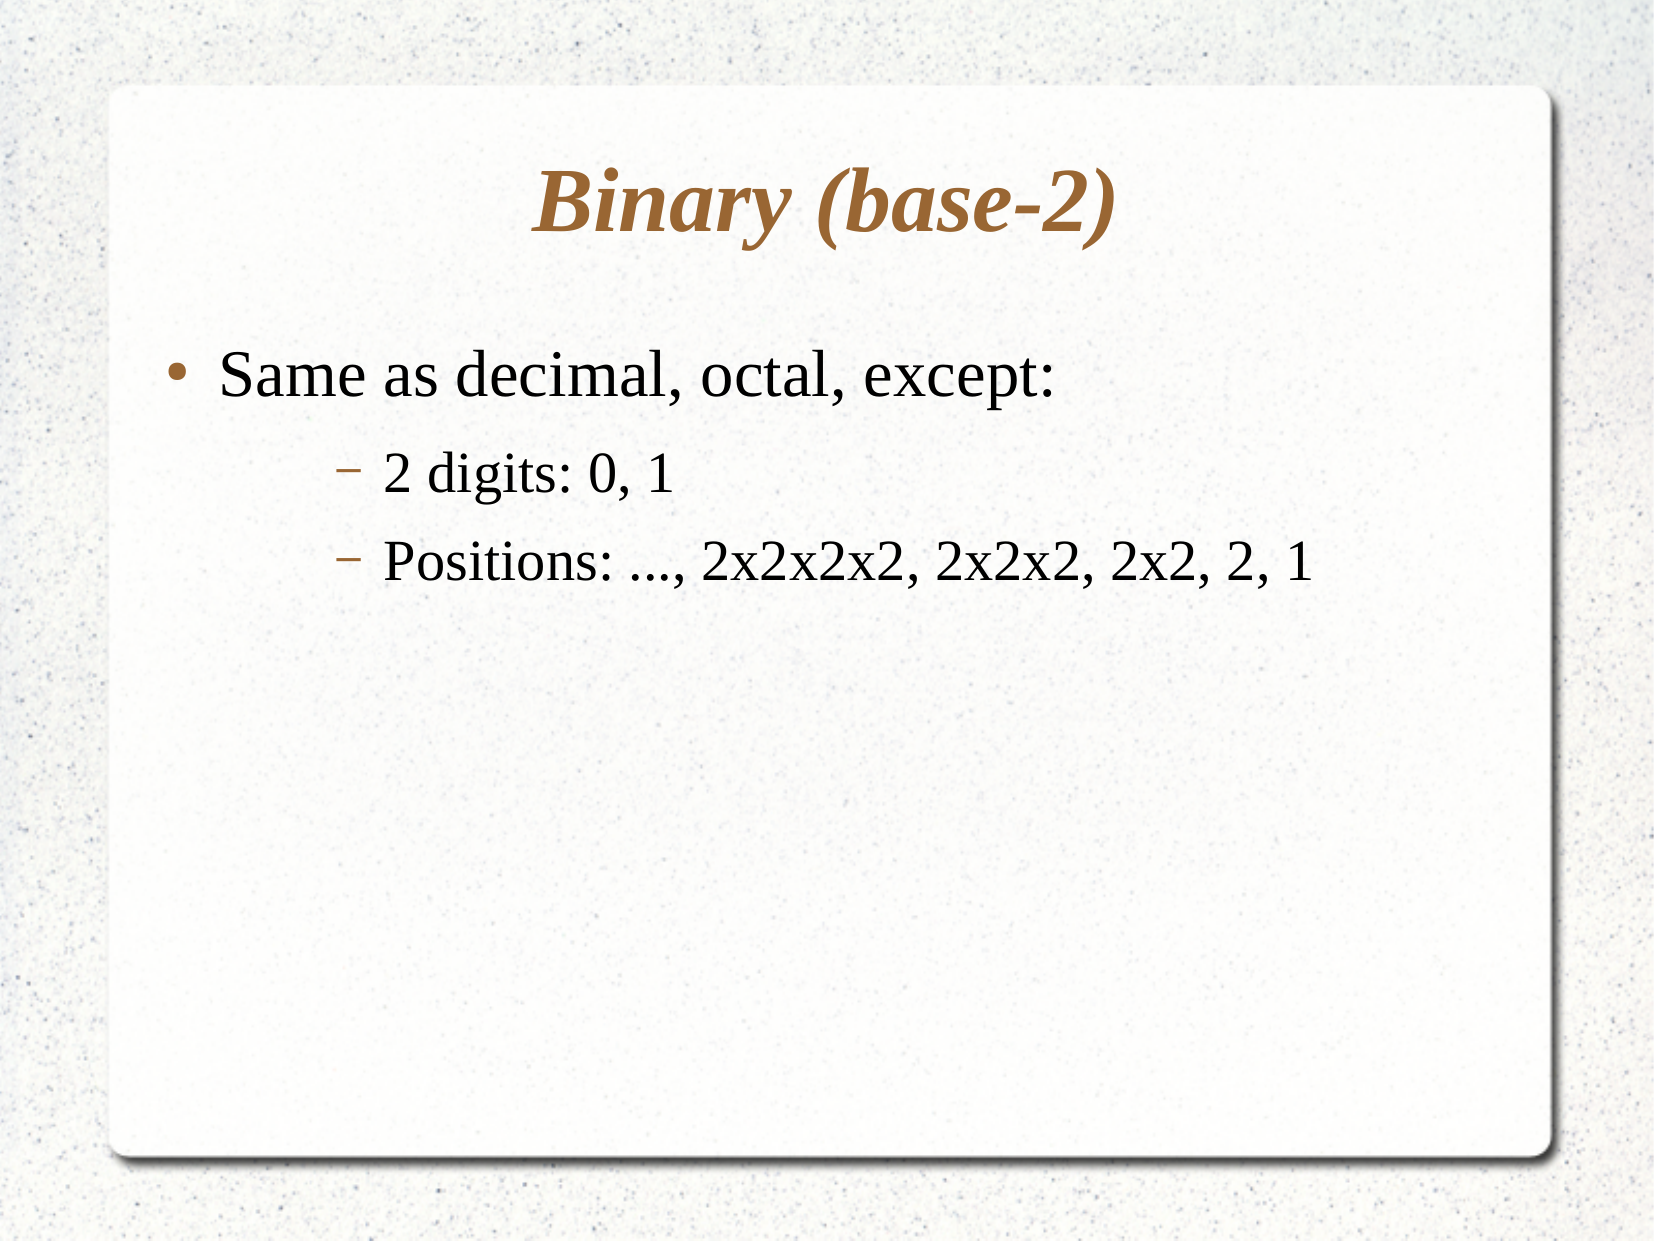

# Binary (base-2)
Same as decimal, octal, except:
2 digits: 0, 1
Positions: ..., 2x2x2x2, 2x2x2, 2x2, 2, 1